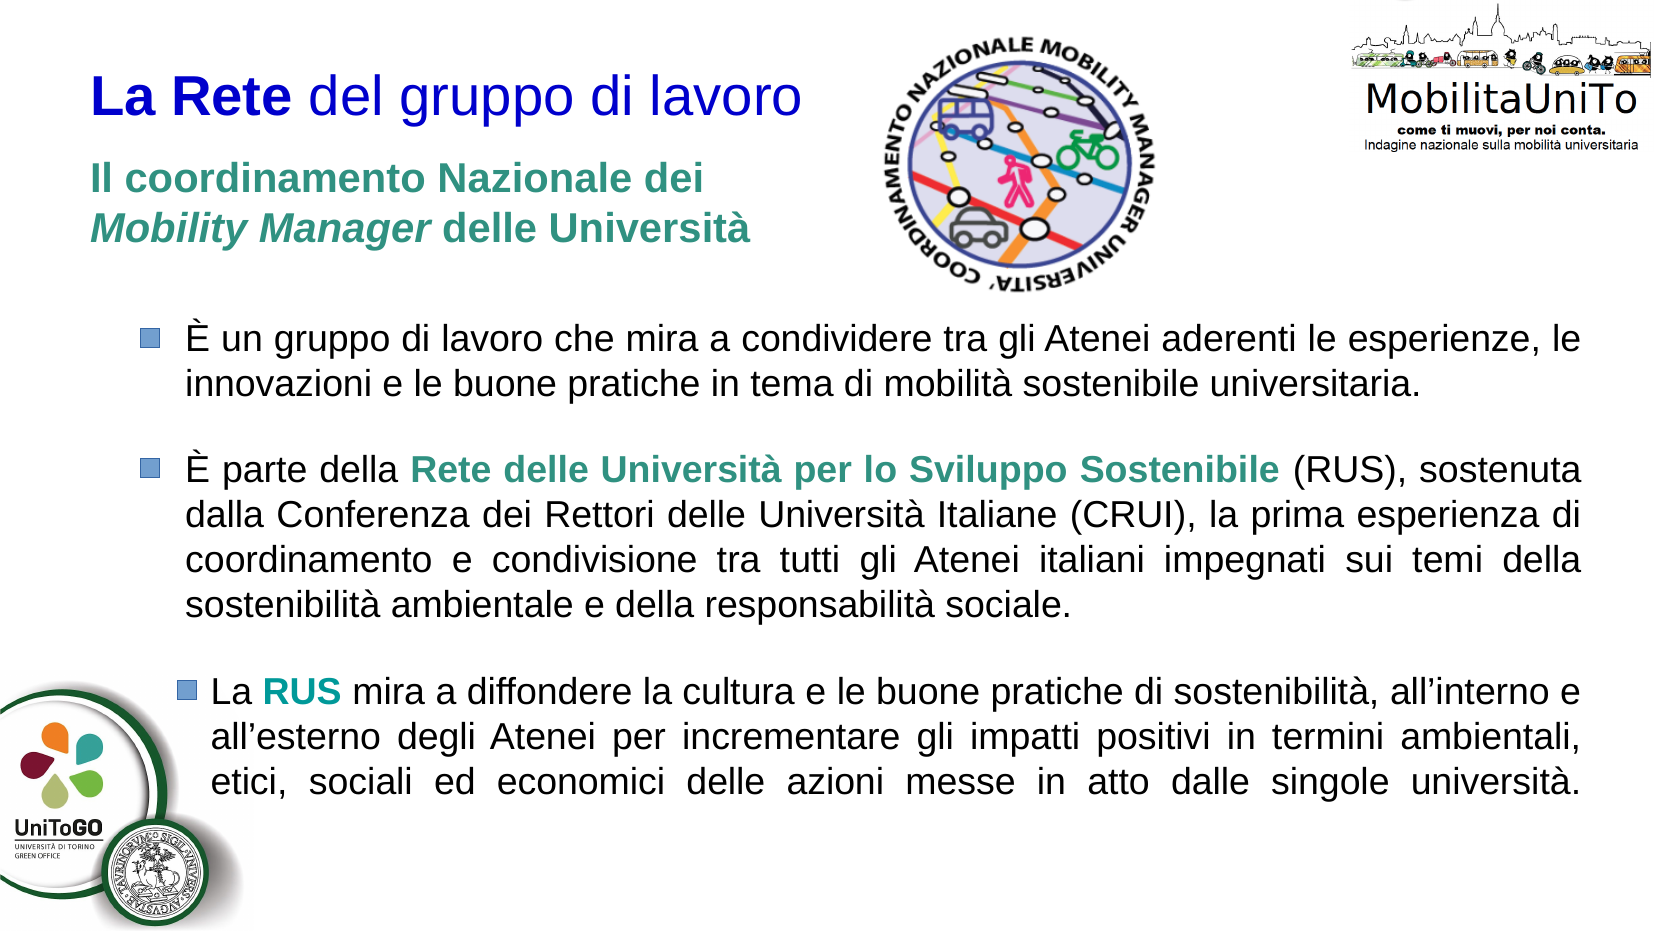

# La Rete del gruppo di lavoro
Il coordinamento Nazionale dei
Mobility Manager delle Università
È un gruppo di lavoro che mira a condividere tra gli Atenei aderenti le esperienze, le innovazioni e le buone pratiche in tema di mobilità sostenibile universitaria.
È parte della Rete delle Università per lo Sviluppo Sostenibile (RUS), sostenuta dalla Conferenza dei Rettori delle Università Italiane (CRUI), la prima esperienza di coordinamento e condivisione tra tutti gli Atenei italiani impegnati sui temi della sostenibilità ambientale e della responsabilità sociale.
La RUS mira a diffondere la cultura e le buone pratiche di sostenibilità, all’interno e all’esterno degli Atenei per incrementare gli impatti positivi in termini ambientali, etici, sociali ed economici delle azioni messe in atto dalle singole università. Cinquanta Atenei hanno già manifestato l’intenzione di aderire alla RUS.